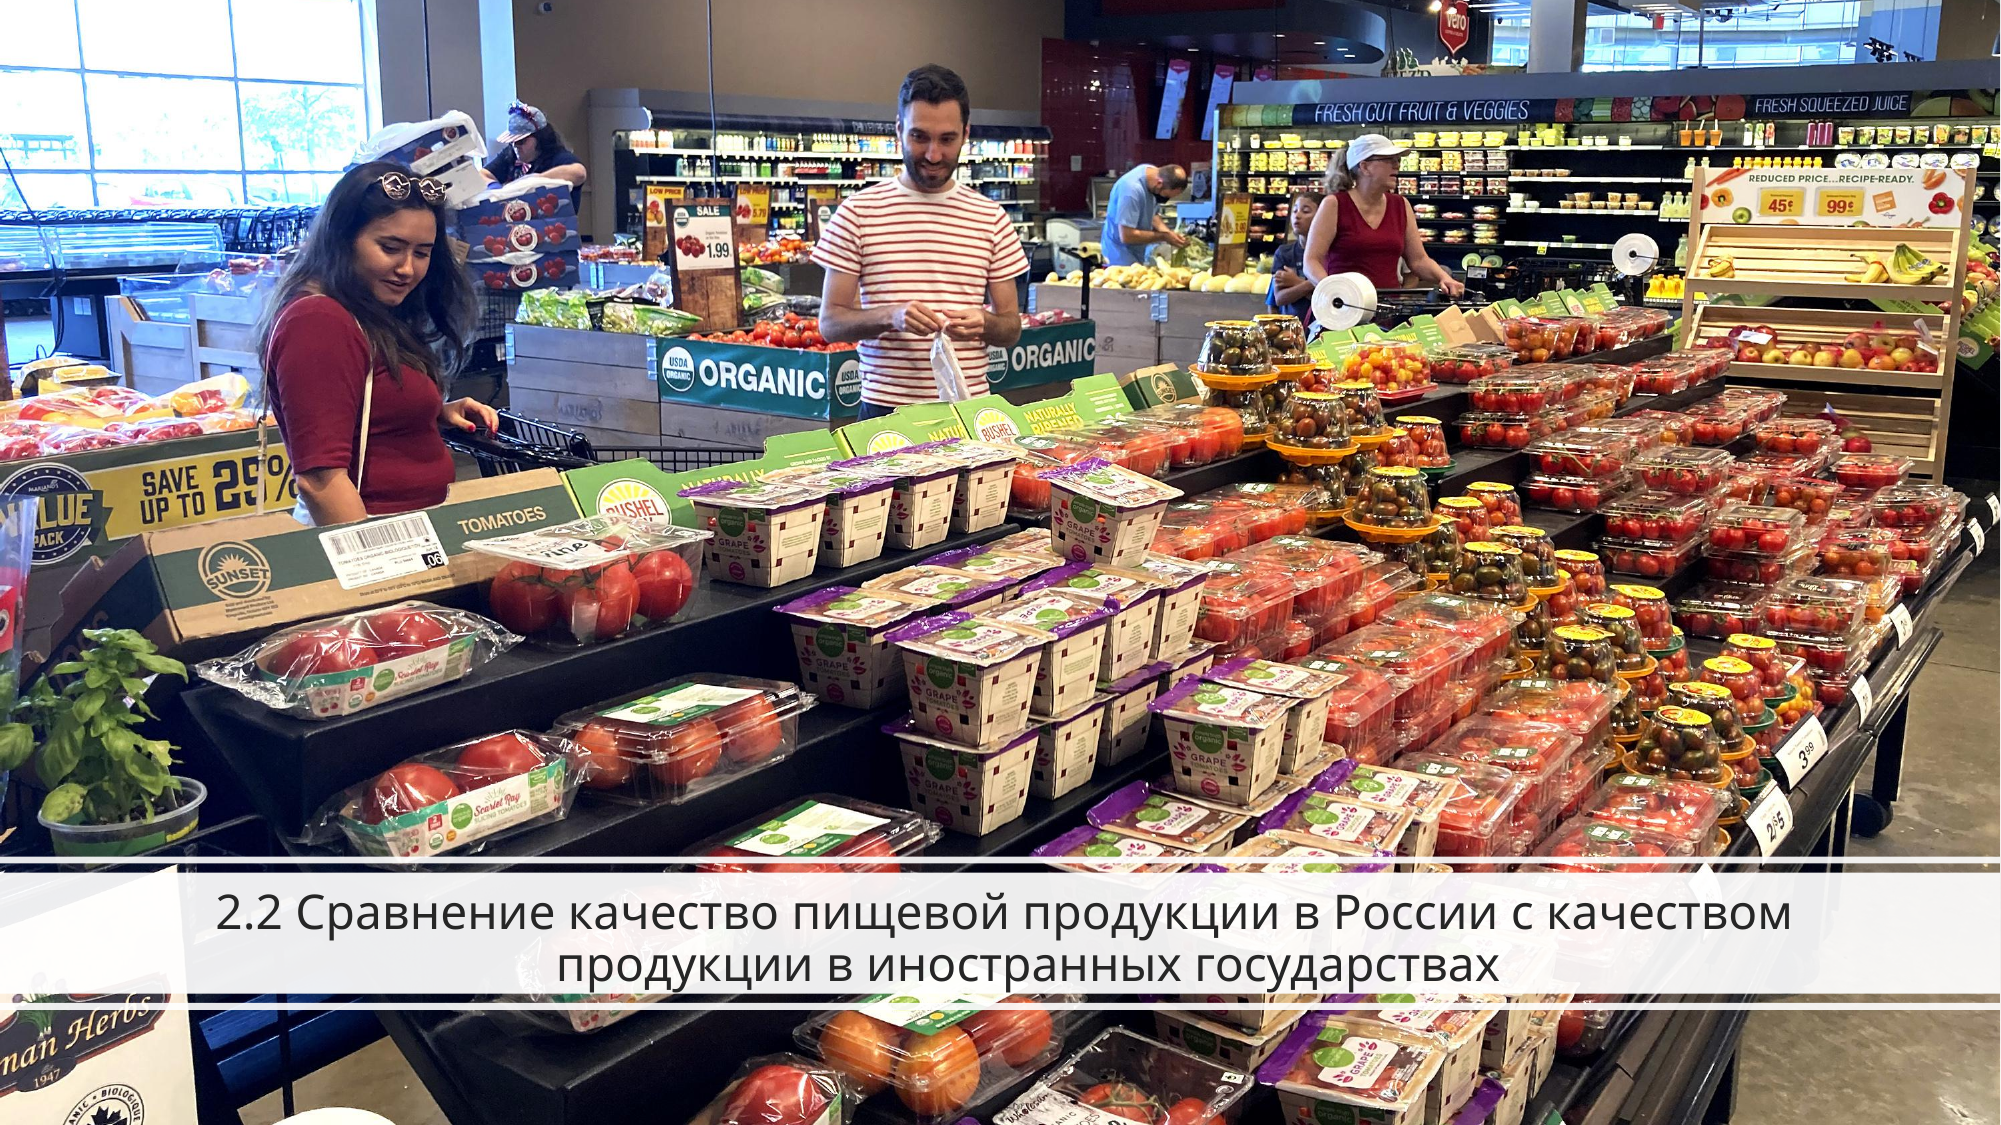

# 2.2 Сравнение качество пищевой продукции в России с качеством продукции в иностранных государствах